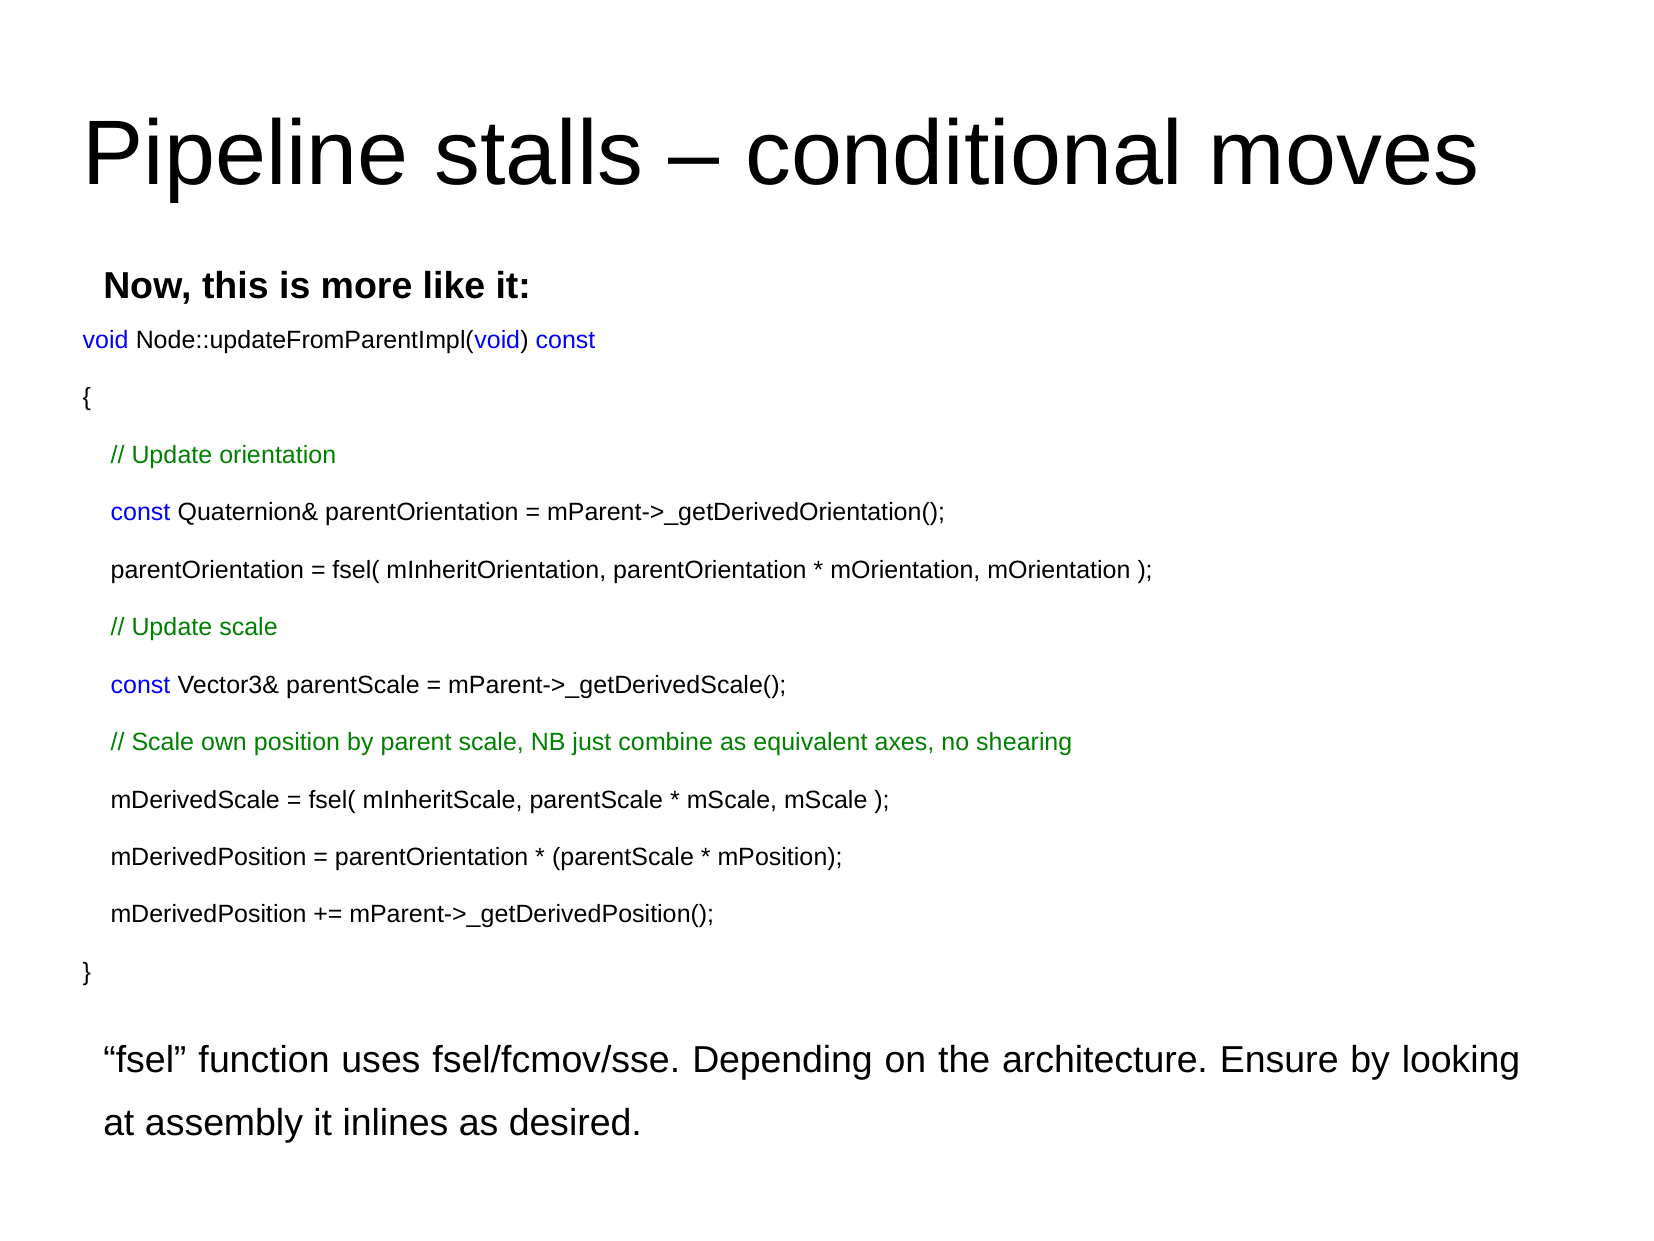

# Pipeline stalls – conditional moves
Now, this is more like it:
void Node::updateFromParentImpl(void) const
{
 // Update orientation
 const Quaternion& parentOrientation = mParent->_getDerivedOrientation();
 parentOrientation = fsel( mInheritOrientation, parentOrientation * mOrientation, mOrientation );
 // Update scale
 const Vector3& parentScale = mParent->_getDerivedScale();
 // Scale own position by parent scale, NB just combine as equivalent axes, no shearing
 mDerivedScale = fsel( mInheritScale, parentScale * mScale, mScale );
 mDerivedPosition = parentOrientation * (parentScale * mPosition);
 mDerivedPosition += mParent->_getDerivedPosition();
}
“fsel” function uses fsel/fcmov/sse. Depending on the architecture. Ensure by looking at assembly it inlines as desired.